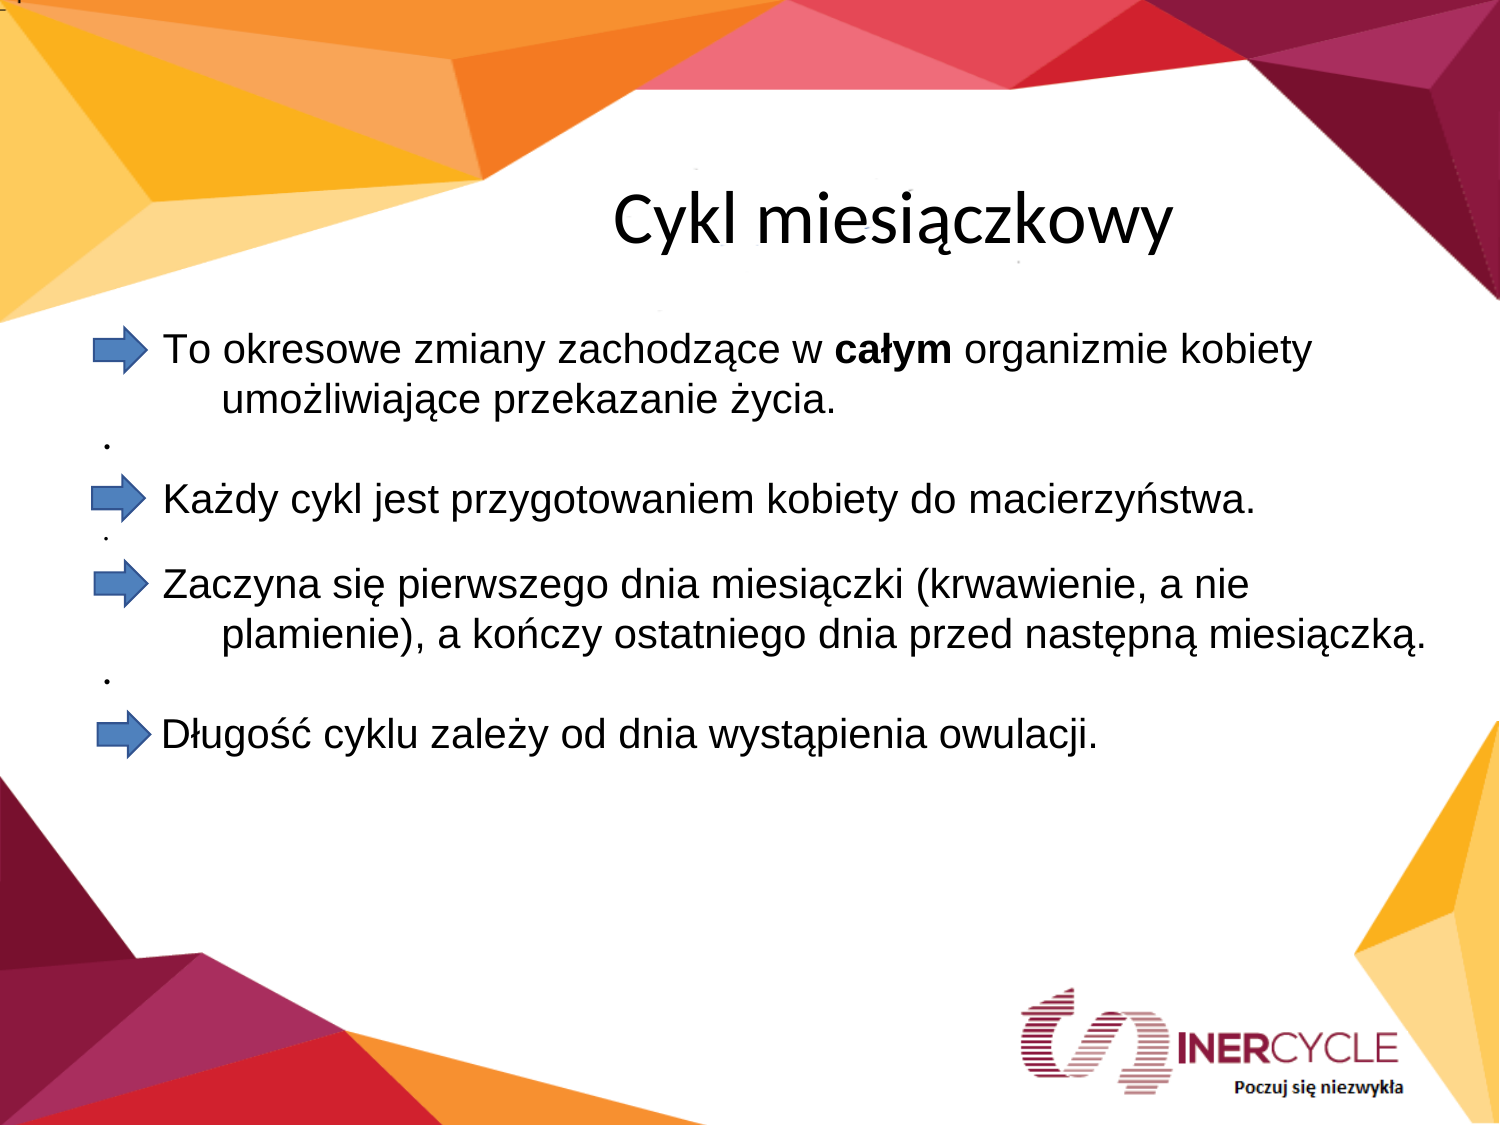

Cykl miesiączkowy
To okresowe zmiany zachodzące w całym organizmie kobiety umożliwiające przekazanie życia.
Każdy cykl jest przygotowaniem kobiety do macierzyństwa.
Zaczyna się pierwszego dnia miesiączki (krwawienie, a nie plamienie), a kończy ostatniego dnia przed następną miesiączką.
 Długość cyklu zależy od dnia wystąpienia owulacji.